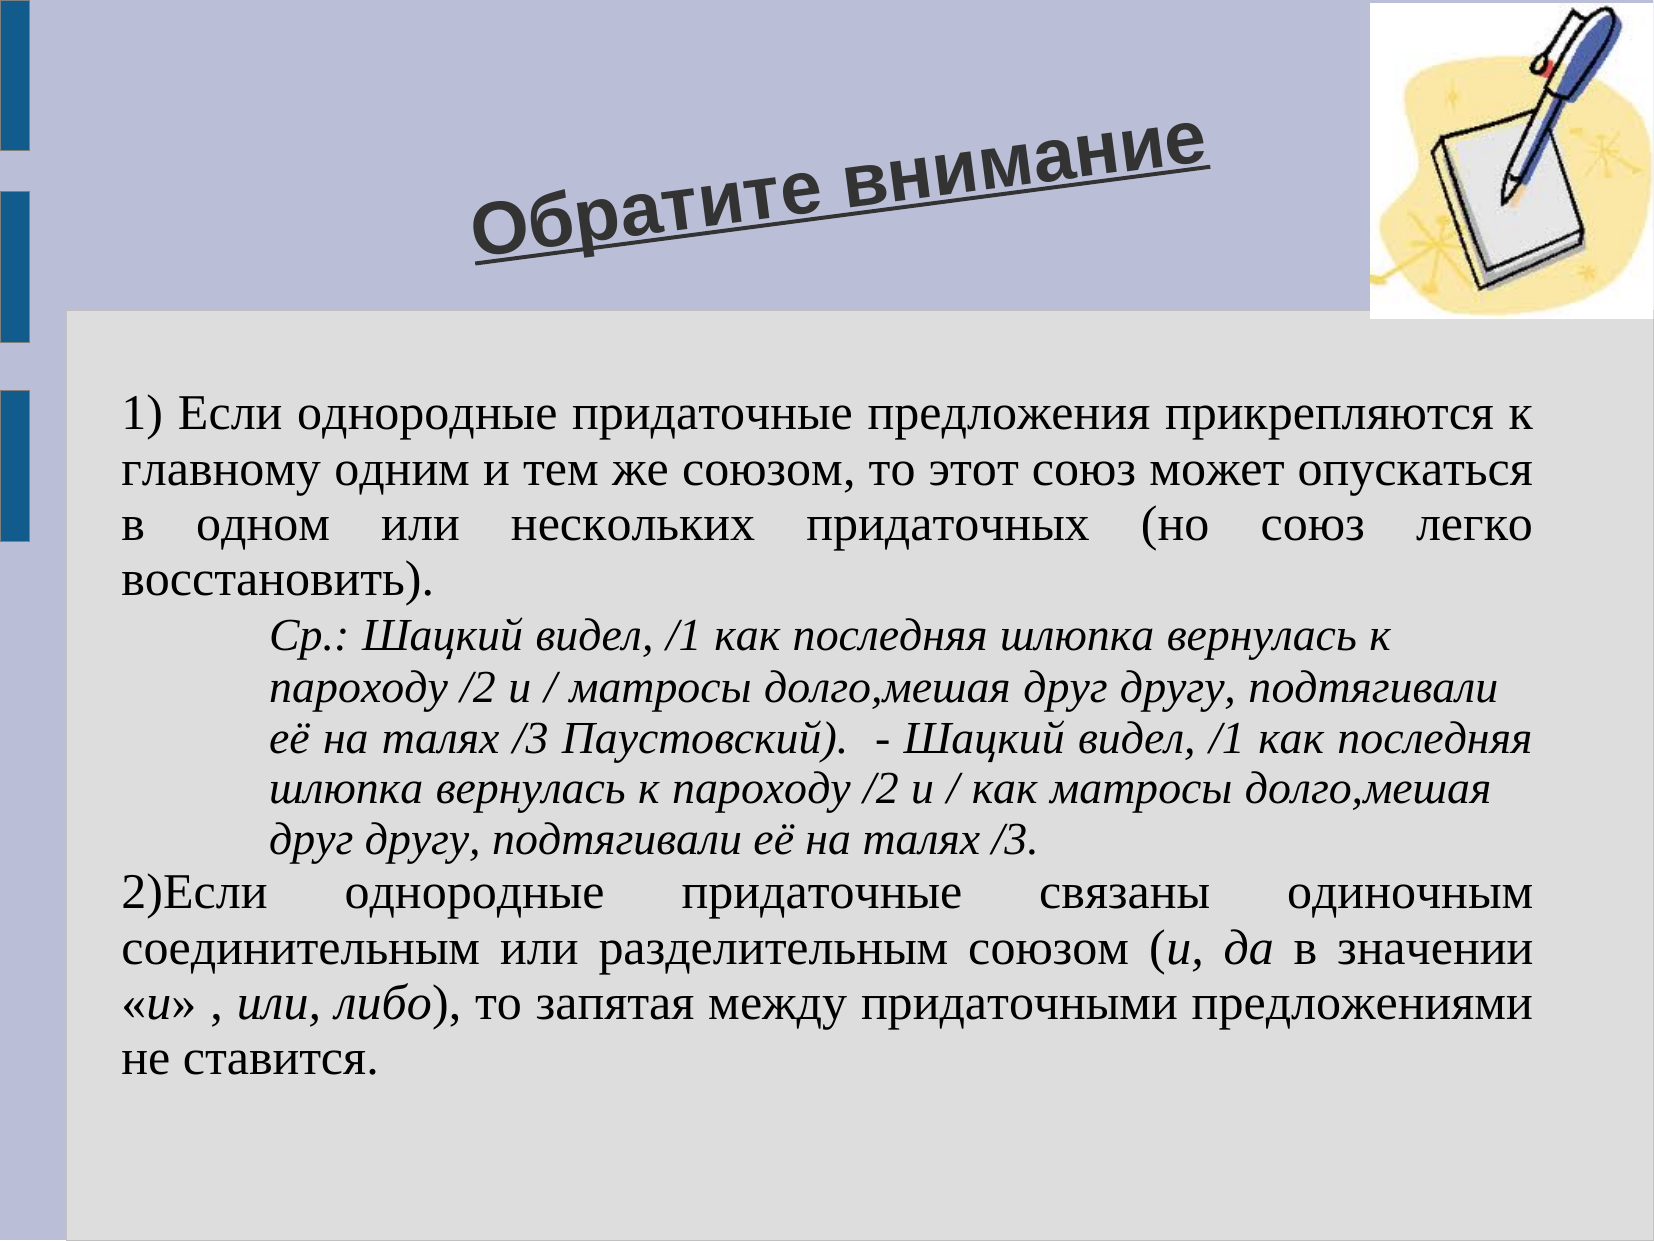

# Обратите внимание
1) Если однородные придаточные предложения прикрепляются к главному одним и тем же союзом, то этот союз может опускаться в одном или нескольких придаточных (но союз легко восстановить).
		Ср.: Шацкий видел, /1 как последняя шлюпка вернулась к 				пароходу /2 и / матросы долго,мешая друг другу, подтягивали 			её на талях /3 Паустовский). - Шацкий видел, /1 как последняя 		шлюпка вернулась к пароходу /2 и / как матросы долго,мешая 			друг другу, подтягивали её на талях /3.
2)Если однородные придаточные связаны одиночным соединительным или разделительным союзом (и, да в значении «и» , или, либо), то запятая между придаточными предложениями не ставится.